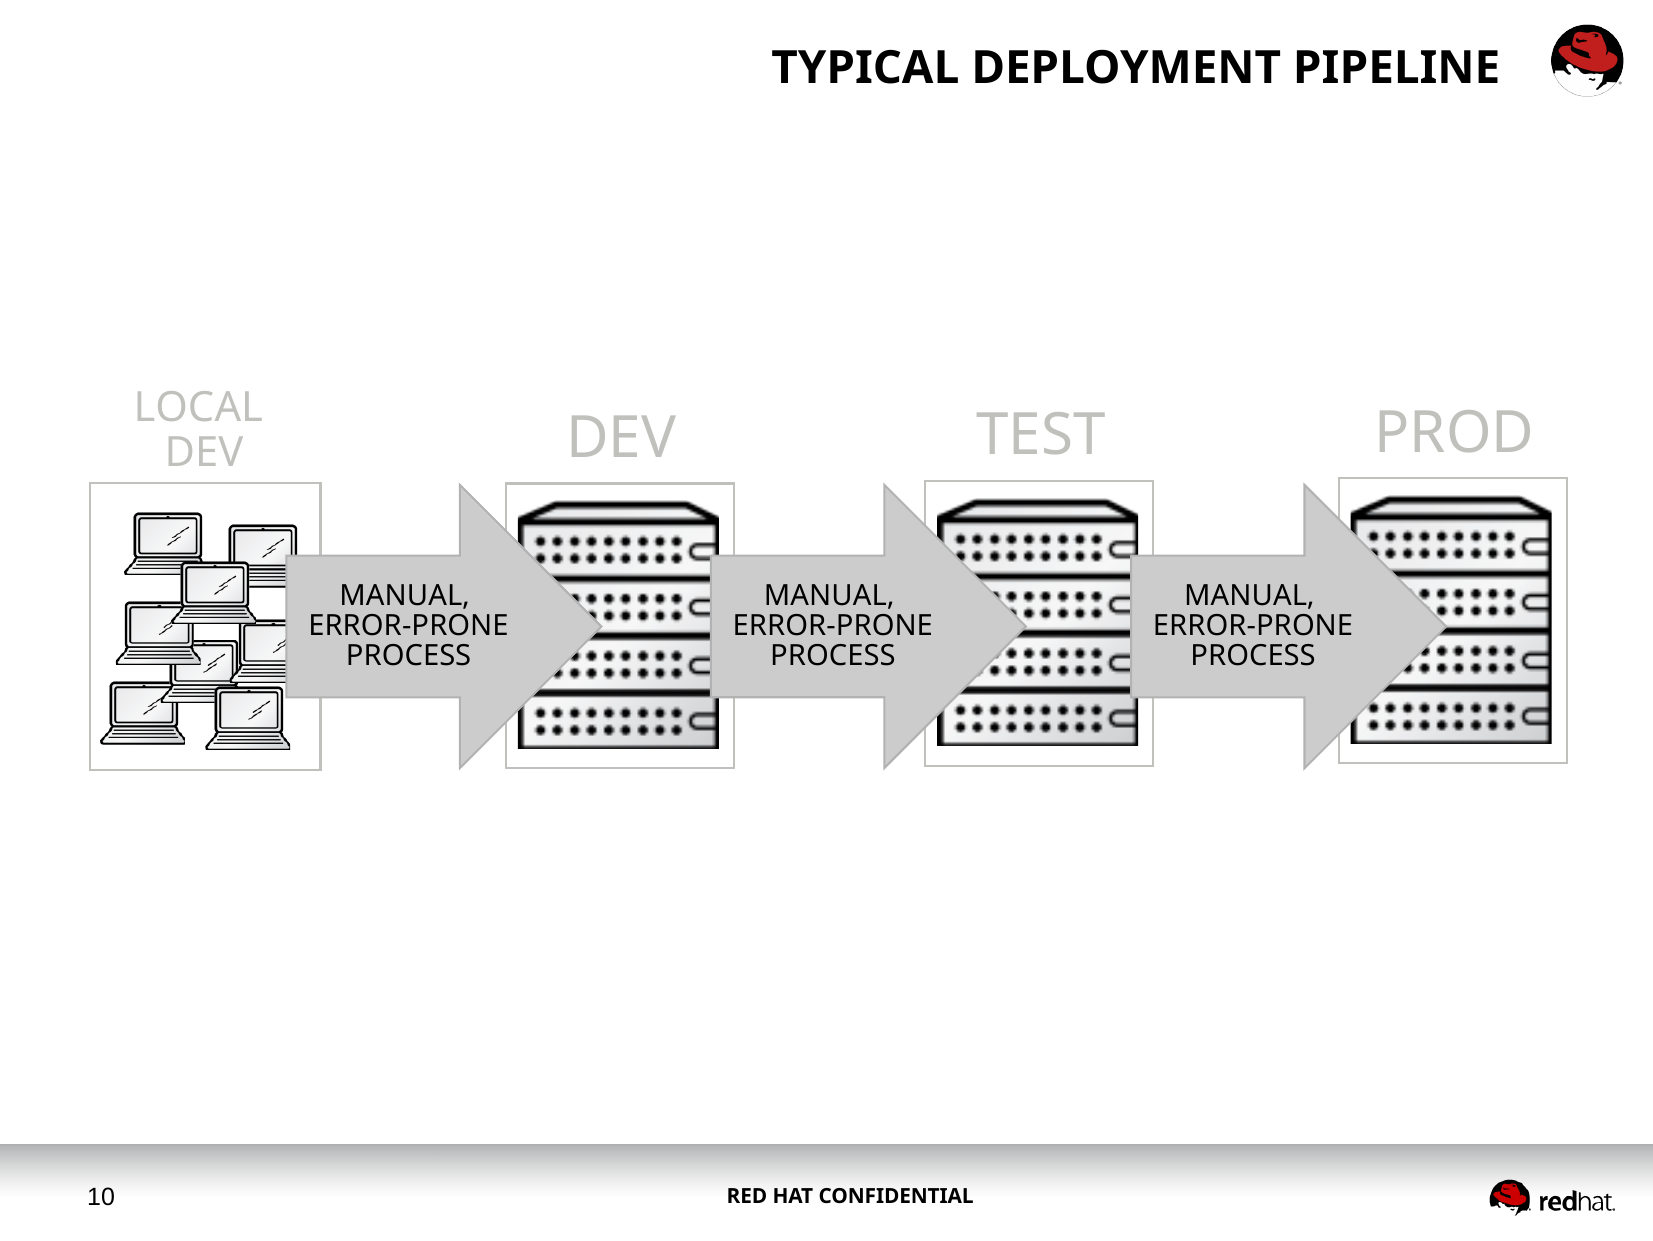

# TYPICAL DEPLOYMENT PIPELINE
LOCAL
DEV
PROD
TEST
DEV
MANUAL,
ERROR-PRONE
PROCESS
MANUAL,
ERROR-PRONE
PROCESS
MANUAL,
ERROR-PRONE
PROCESS